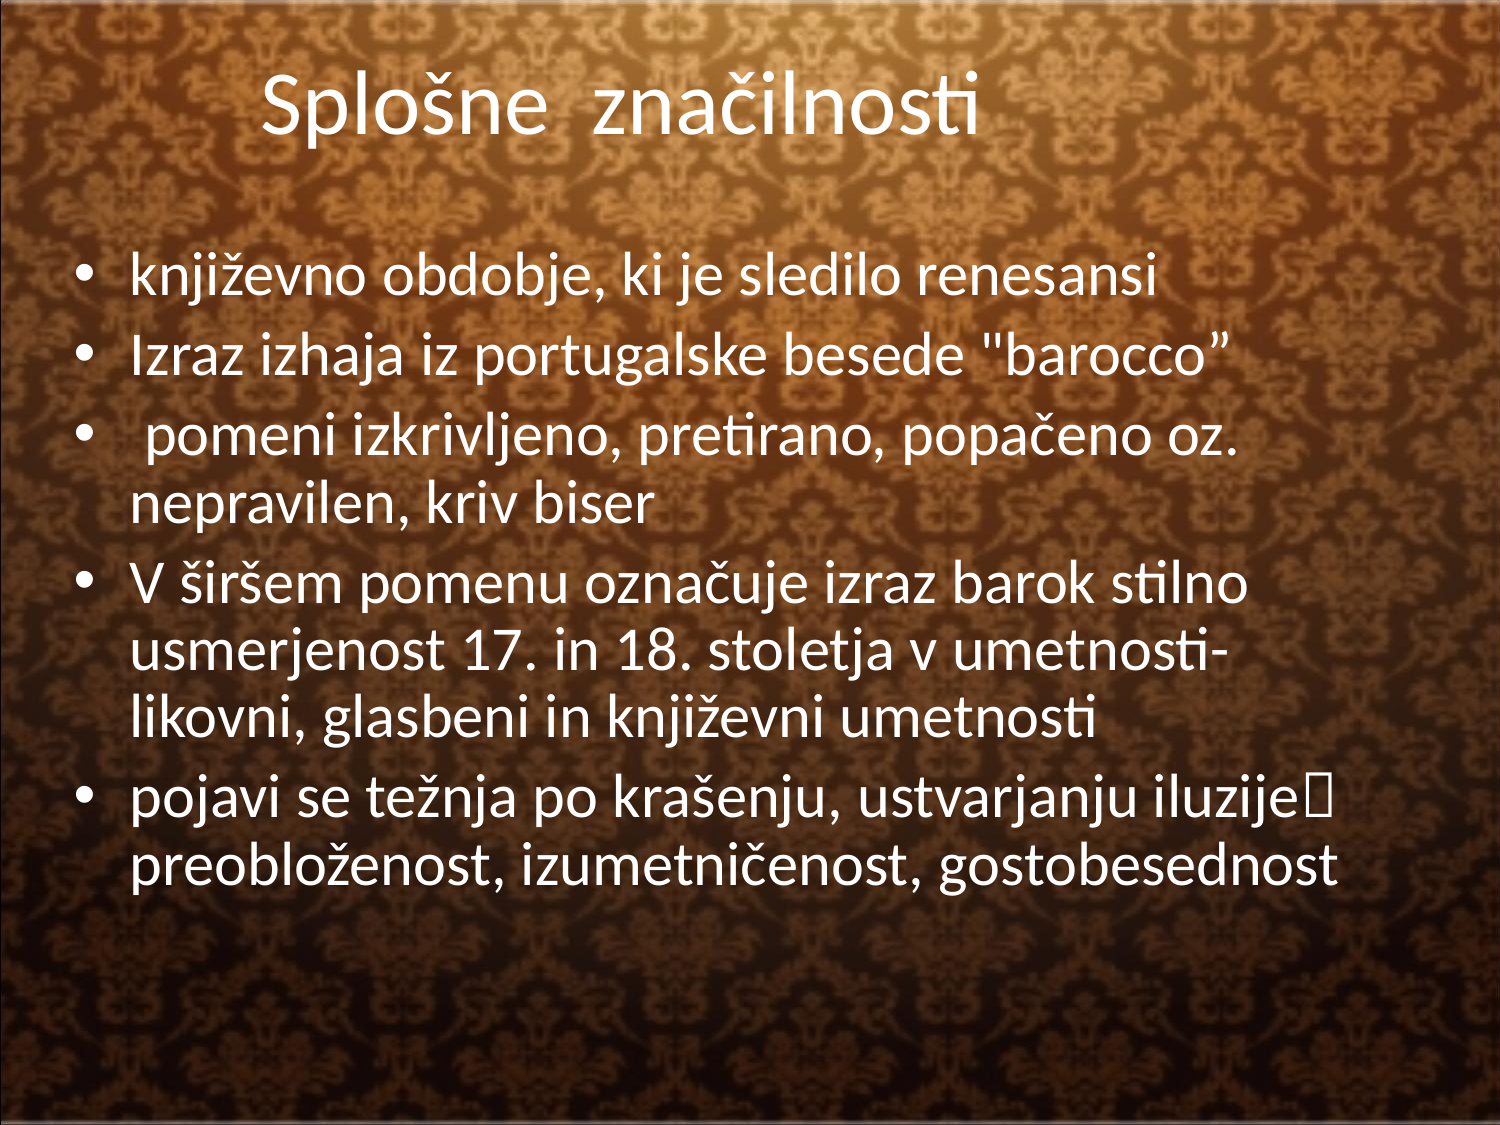

Splošne značilnosti
# književno obdobje, ki je sledilo renesansi
Izraz izhaja iz portugalske besede "barocco”
 pomeni izkrivljeno, pretirano, popačeno oz. nepravilen, kriv biser
V širšem pomenu označuje izraz barok stilno usmerjenost 17. in 18. stoletja v umetnosti- likovni, glasbeni in književni umetnosti
pojavi se težnja po krašenju, ustvarjanju iluzije preobloženost, izumetničenost, gostobesednost